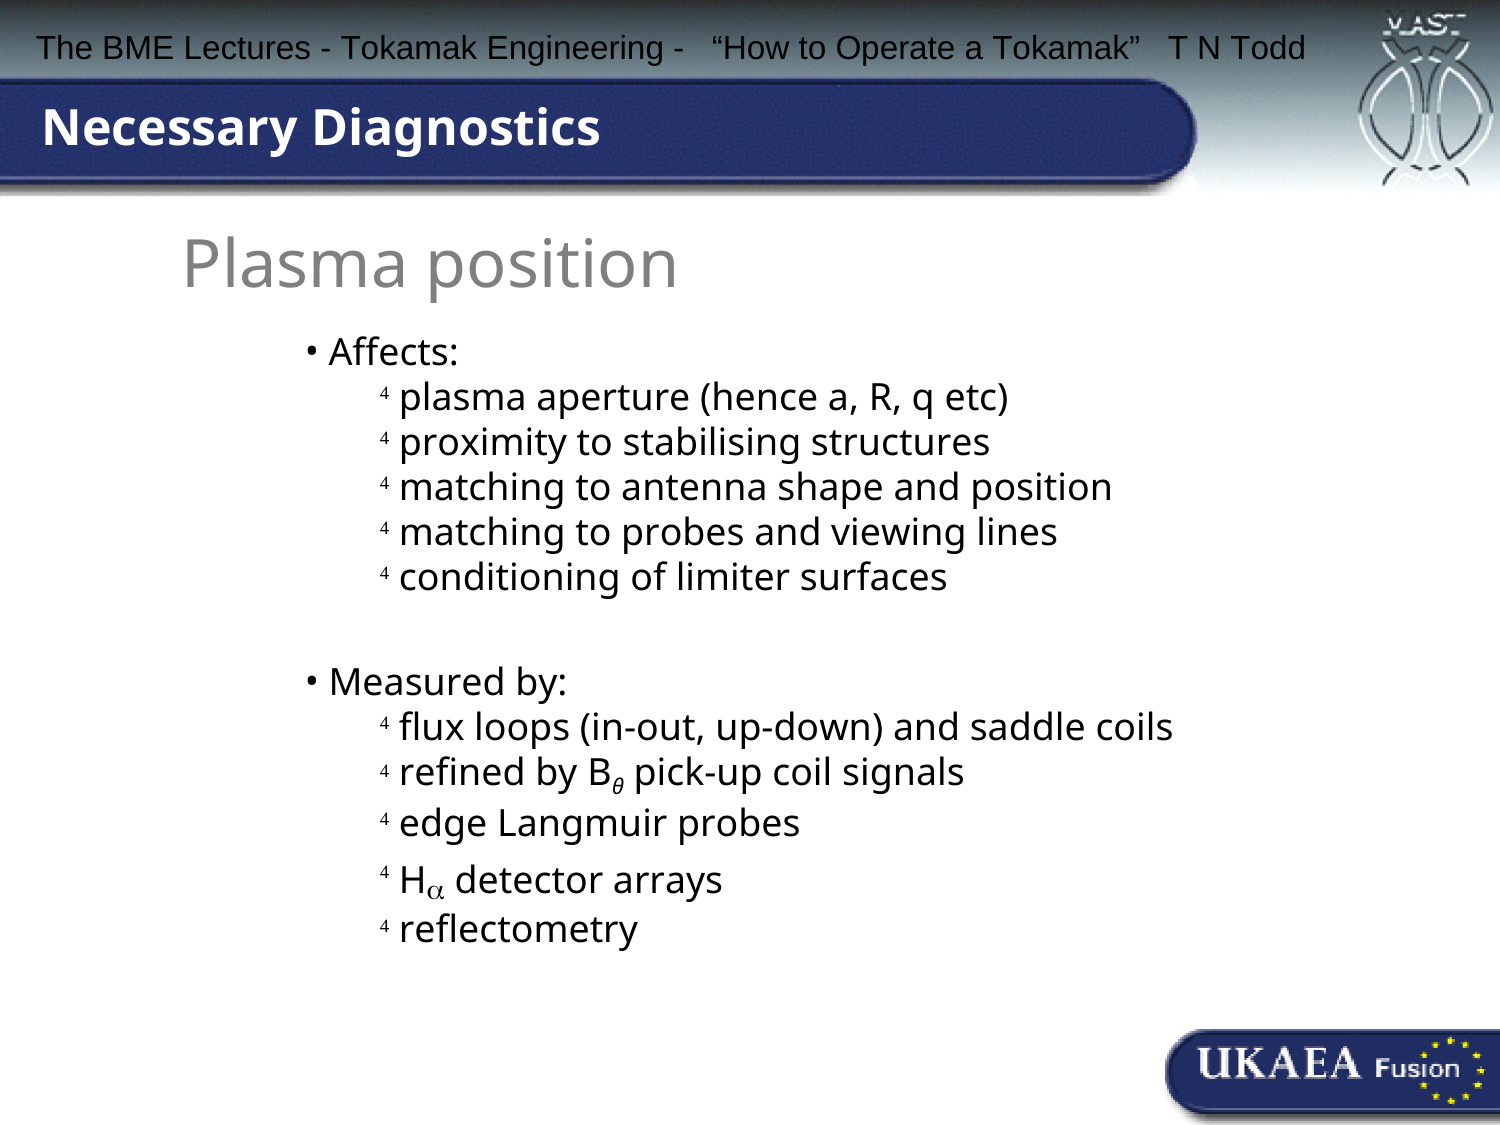

Necessary Diagnostics
The BME Lectures - Tokamak Engineering - “How to Operate a Tokamak” T N Todd
Plasma position
 Affects:
 plasma aperture (hence a, R, q etc)
 proximity to stabilising structures
 matching to antenna shape and position
 matching to probes and viewing lines
 conditioning of limiter surfaces
 Measured by:
 flux loops (in-out, up-down) and saddle coils
 refined by Bθ pick-up coil signals
 edge Langmuir probes
 H detector arrays
 reflectometry